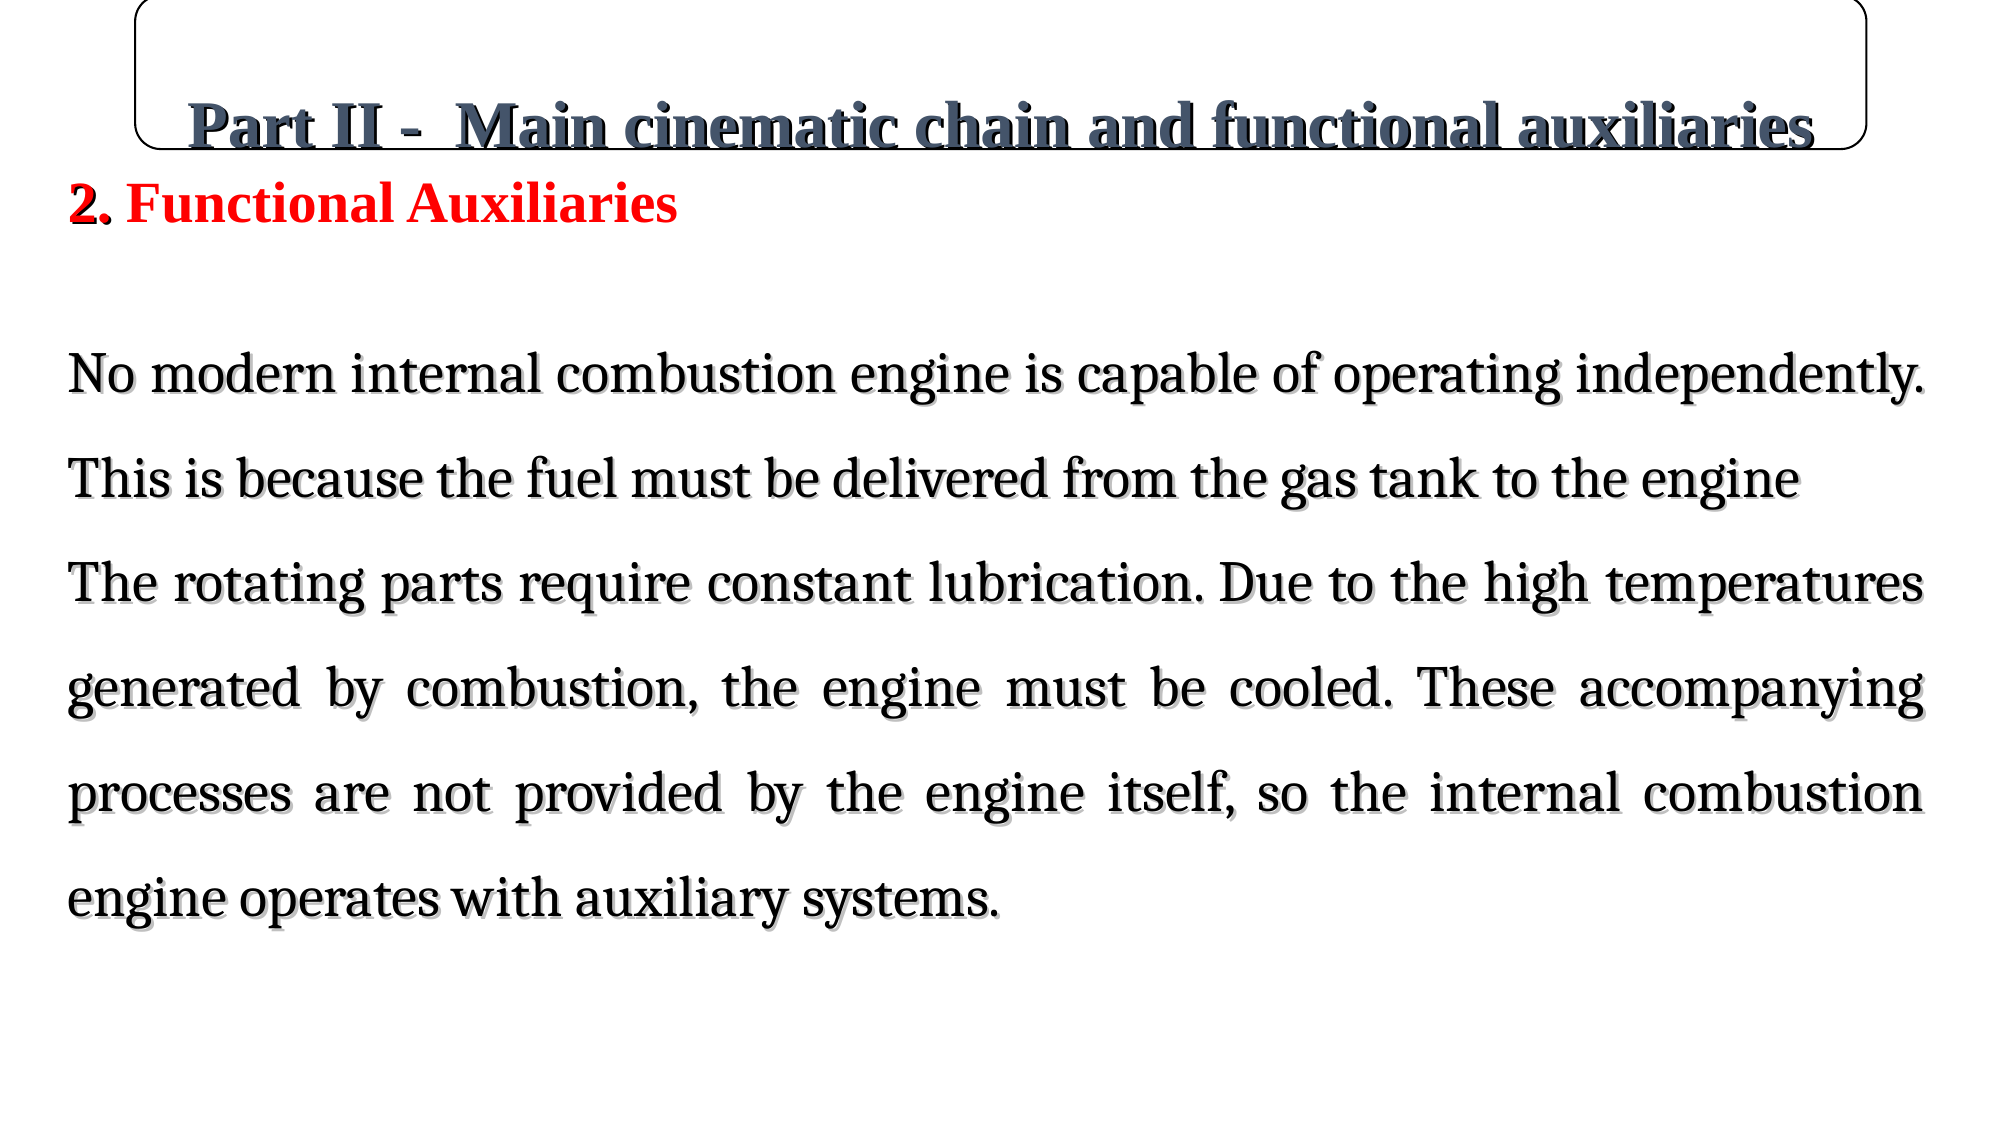

Part II - Main cinematic chain and functional auxiliaries
2. Functional Auxiliaries
No modern internal combustion engine is capable of operating independently. This is because the fuel must be delivered from the gas tank to the engine
The rotating parts require constant lubrication. Due to the high temperatures generated by combustion, the engine must be cooled. These accompanying processes are not provided by the engine itself, so the internal combustion engine operates with auxiliary systems.